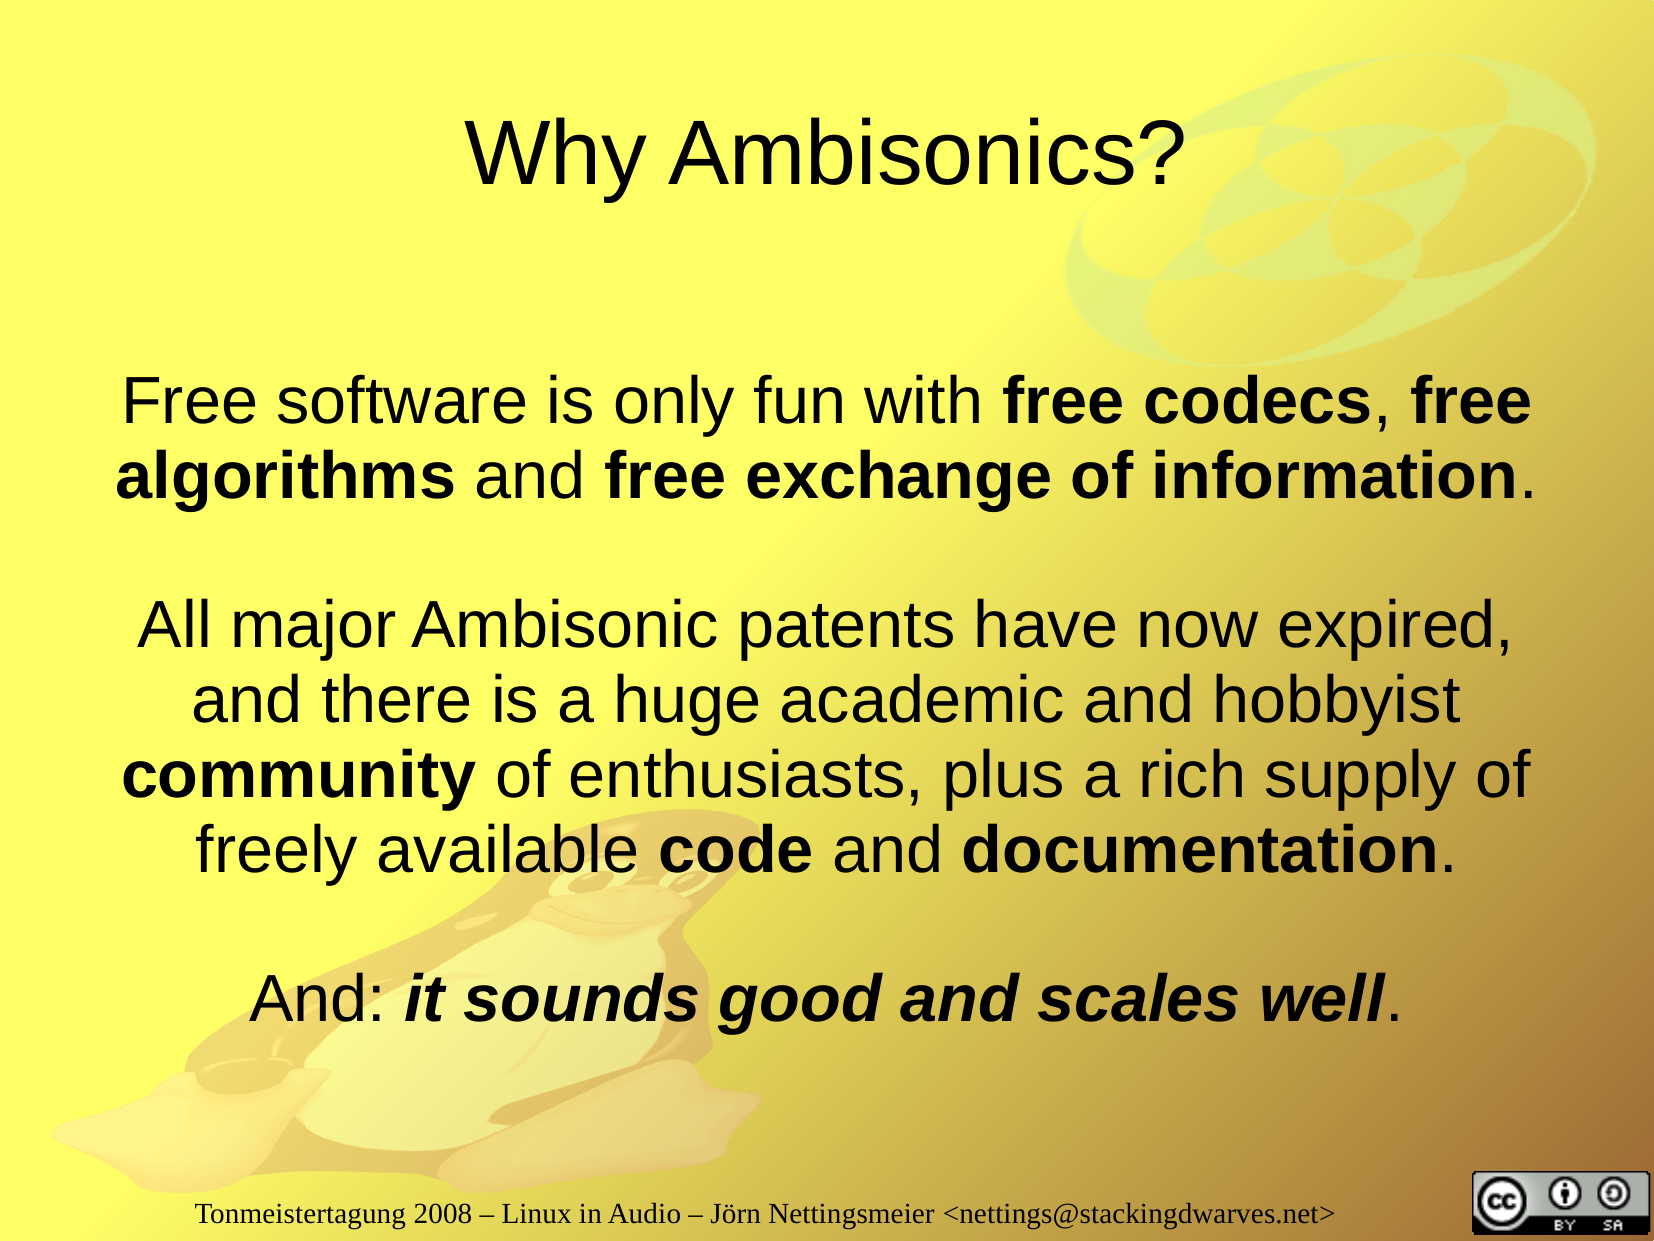

# Why Ambisonics?
Free software is only fun with free codecs, free algorithms and free exchange of information.
All major Ambisonic patents have now expired, and there is a huge academic and hobbyist community of enthusiasts, plus a rich supply of freely available code and documentation.
And: it sounds good and scales well.